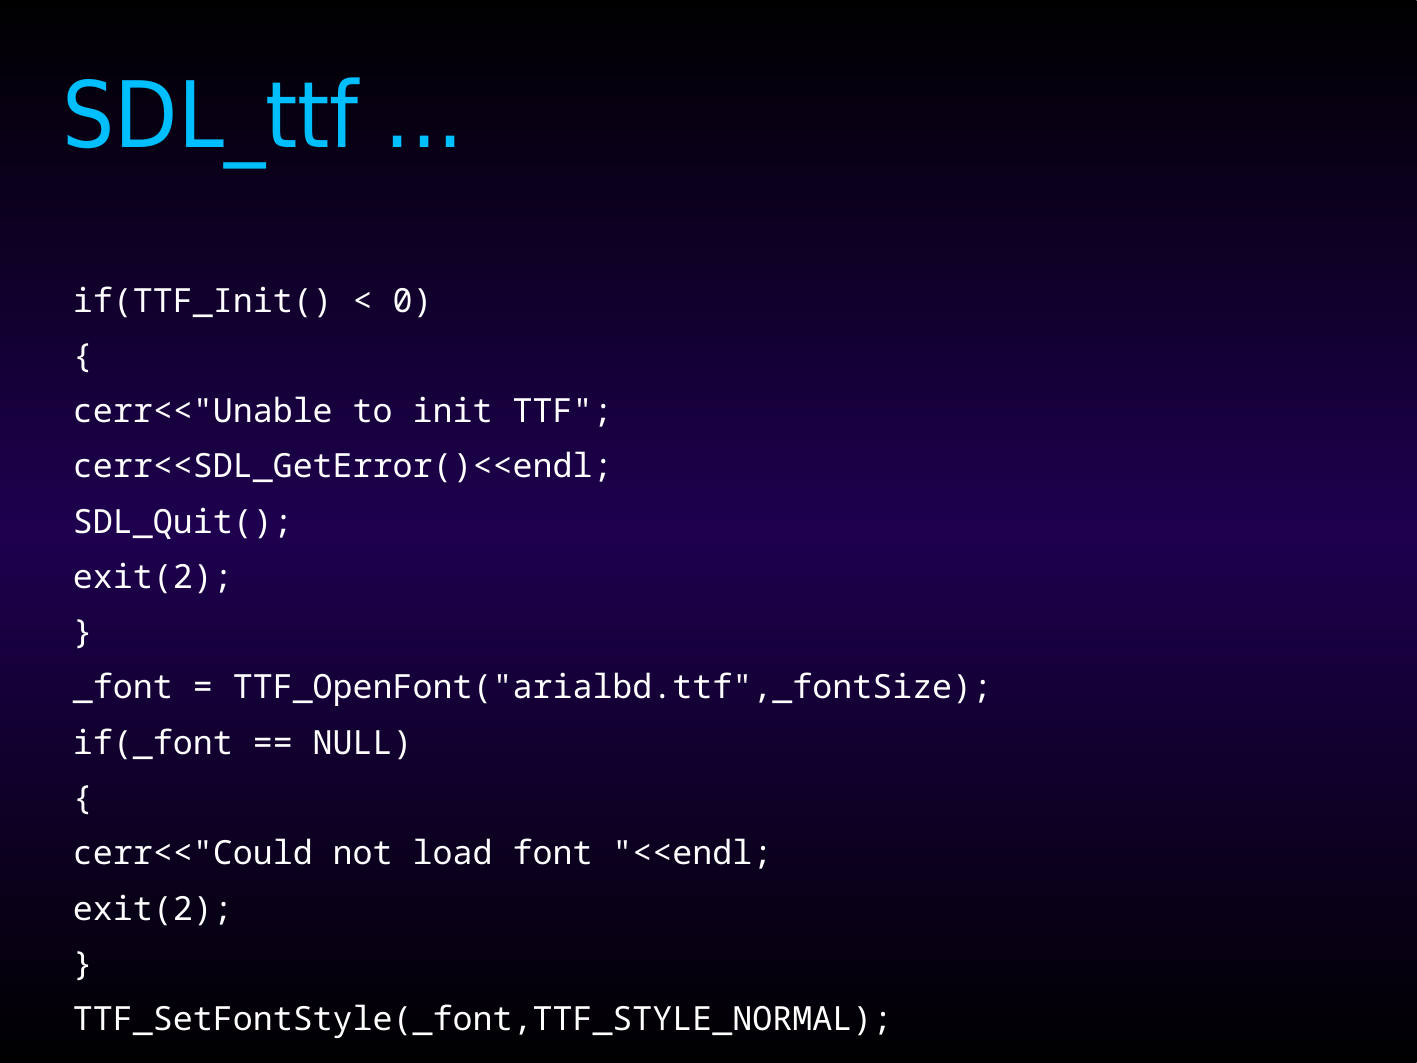

SDL_ttf ...
if(TTF_Init() < 0)
{
cerr<<"Unable to init TTF";
cerr<<SDL_GetError()<<endl;
SDL_Quit();
exit(2);
}
_font = TTF_OpenFont("arialbd.ttf",_fontSize);
if(_font == NULL)
{
cerr<<"Could not load font "<<endl;
exit(2);
}
TTF_SetFontStyle(_font,TTF_STYLE_NORMAL);